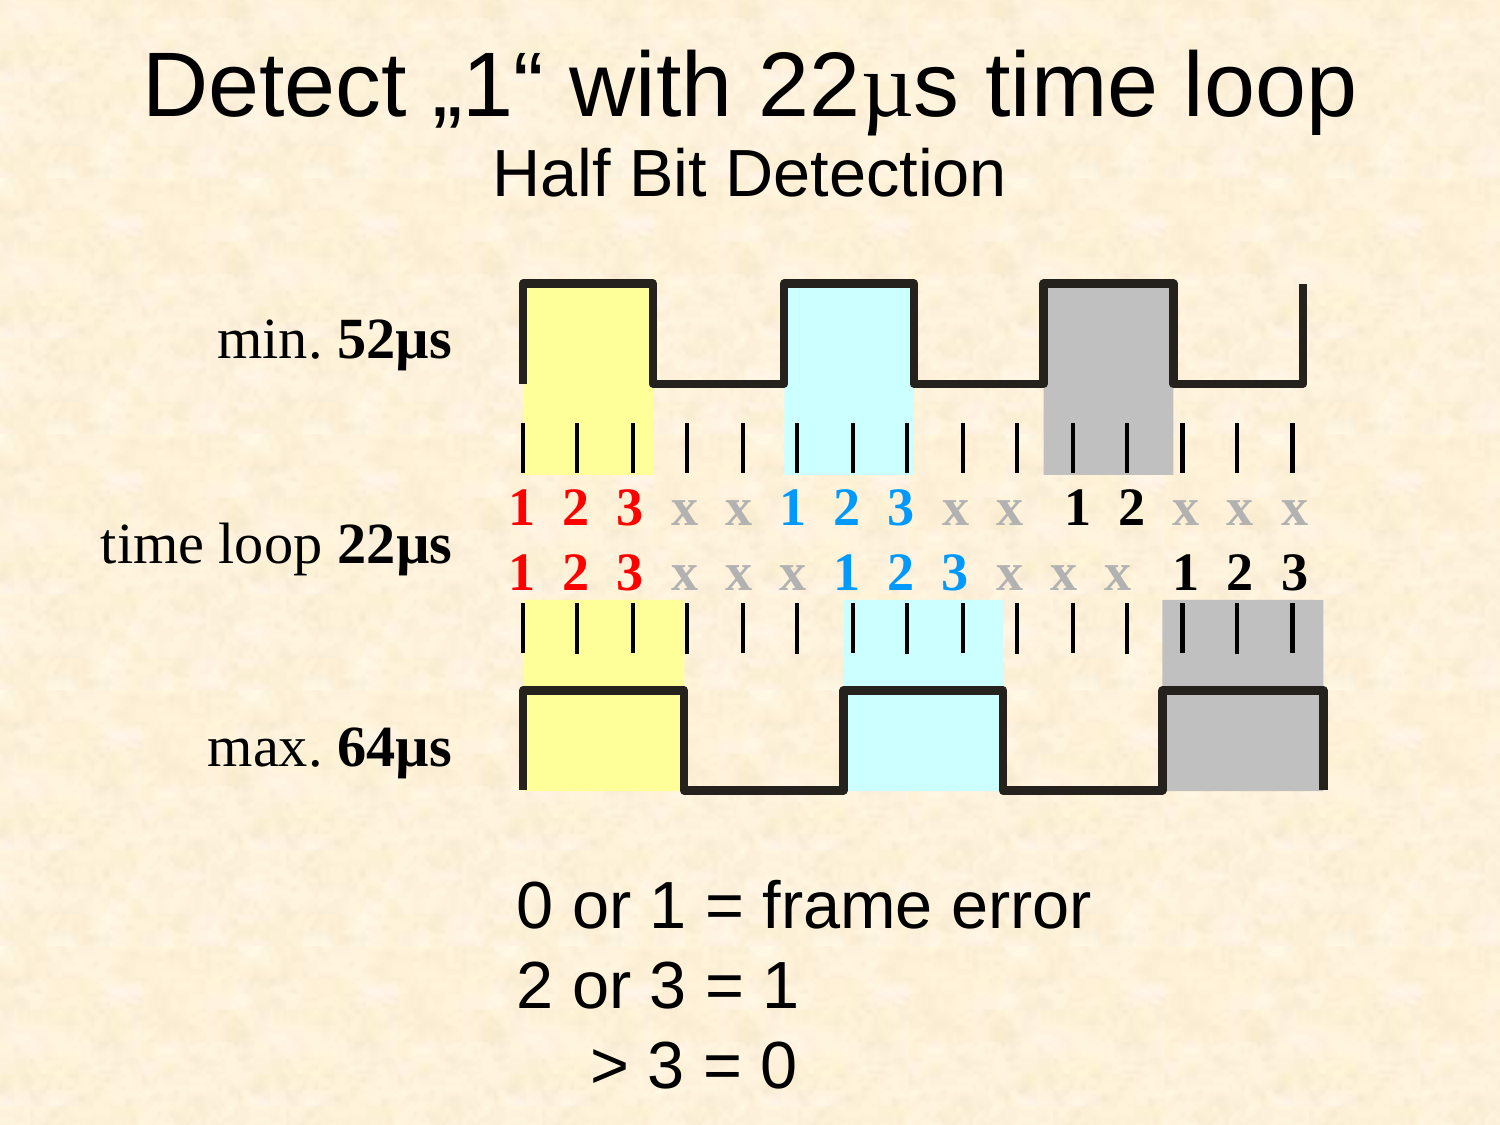

# Detect „1“ with 22µs time loop Half Bit Detection
min. 52µs
1 2 3 x x 1 2 3 x x 1 2 x x x
1 2 3 x x x 1 2 3 x x x 1 2 3
time loop 22µs
max. 64µs
0 or 1 = frame error
2 or 3 = 1
 > 3 = 0